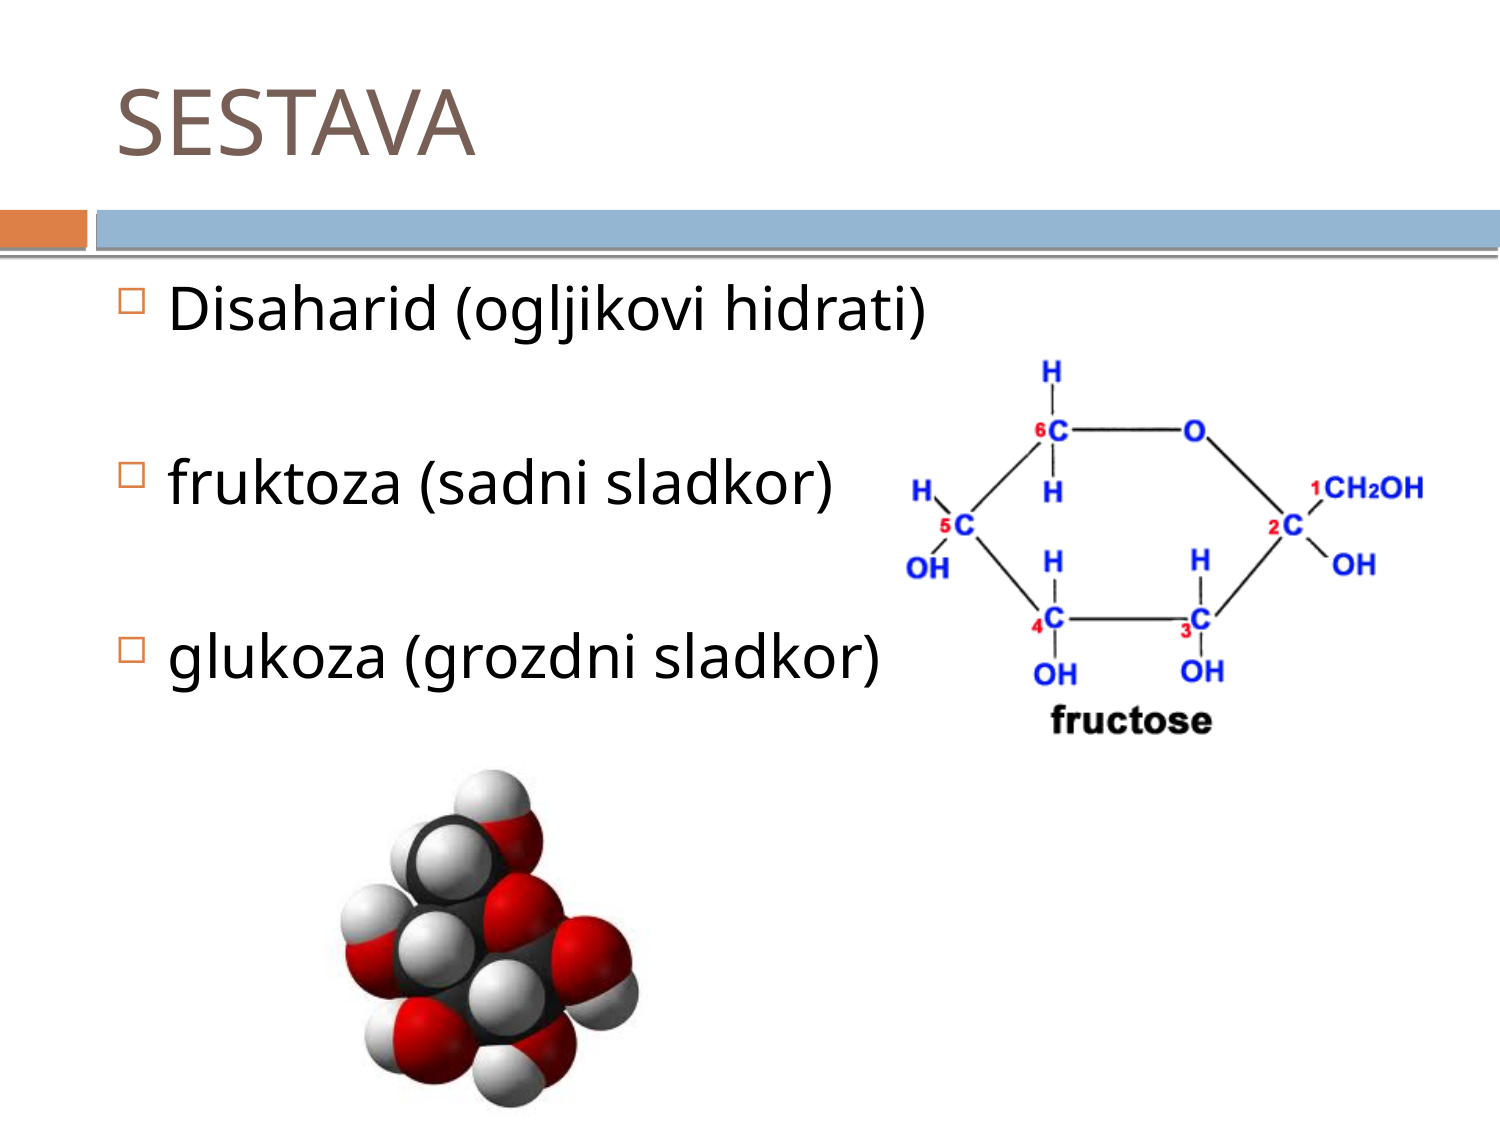

# SESTAVA
Disaharid (ogljikovi hidrati)
fruktoza (sadni sladkor)
glukoza (grozdni sladkor)